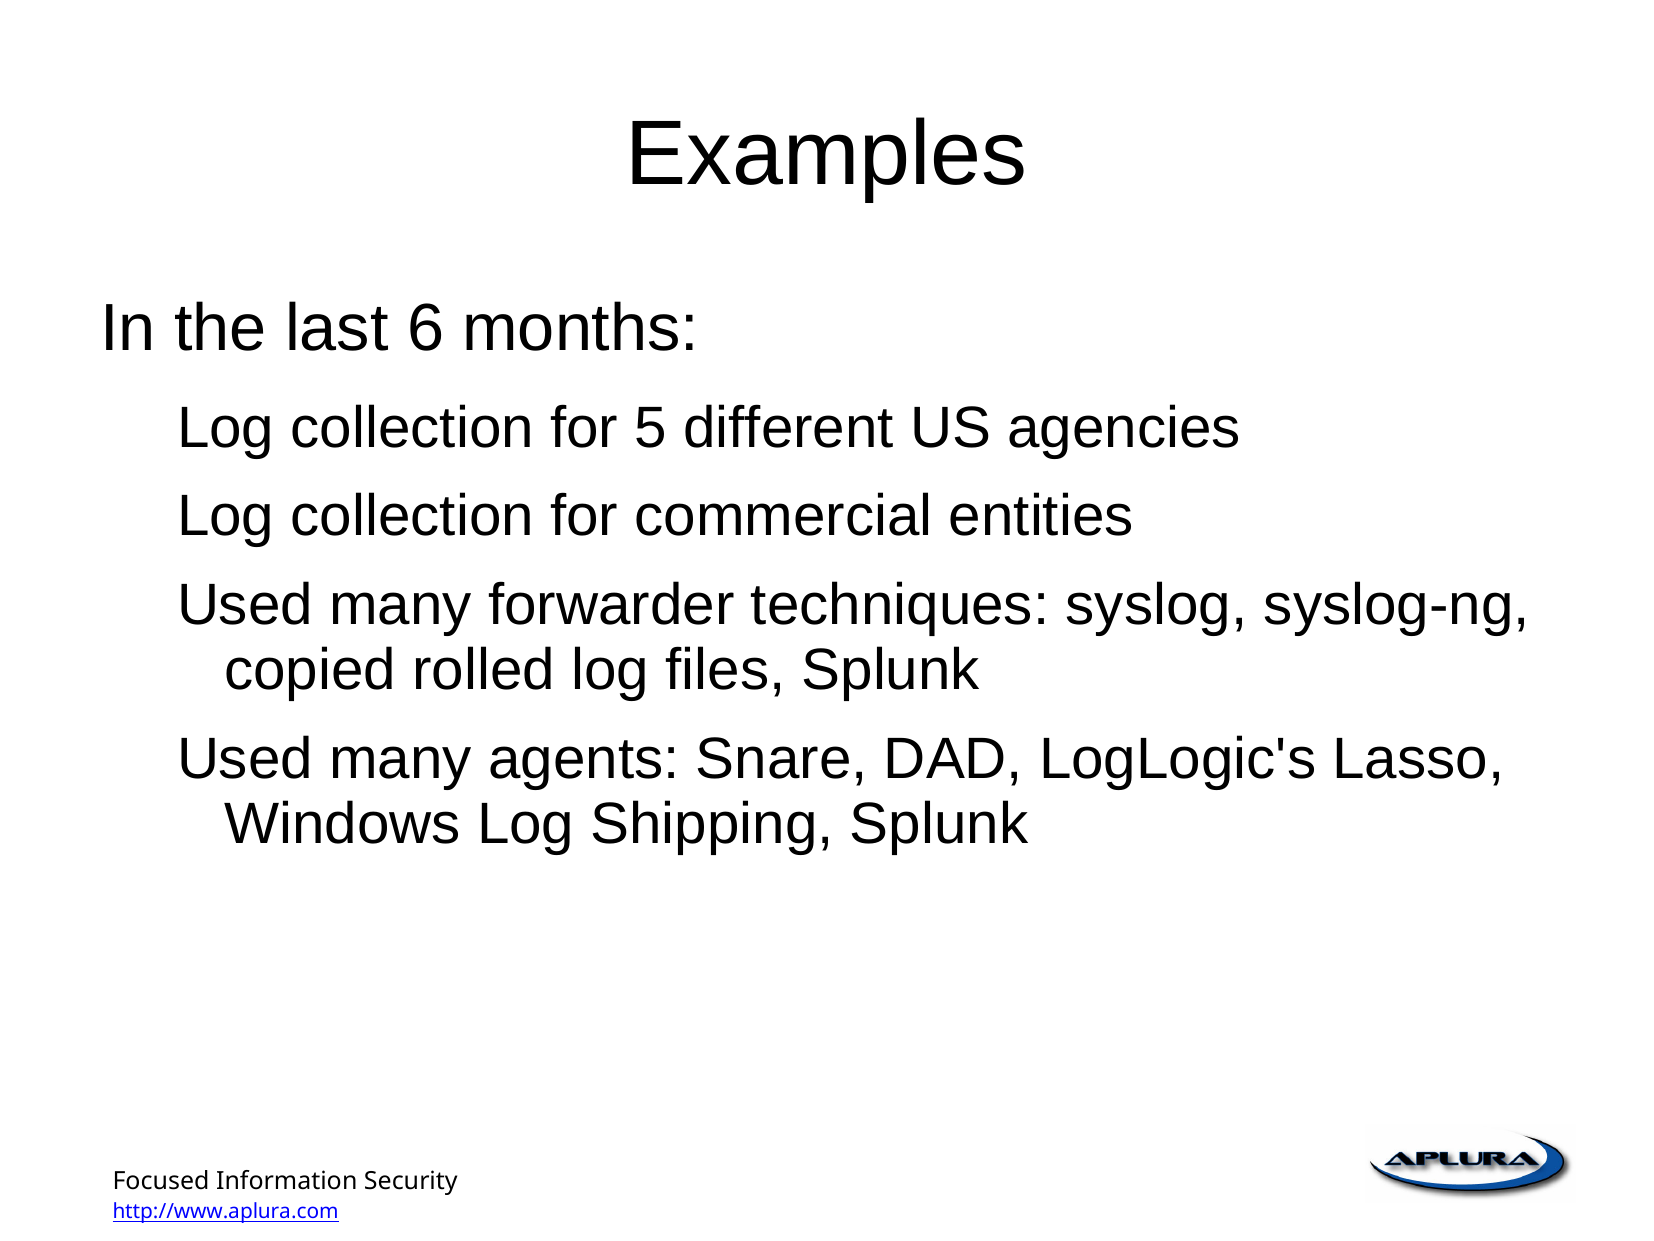

# Examples
In the last 6 months:
Log collection for 5 different US agencies
Log collection for commercial entities
Used many forwarder techniques: syslog, syslog-ng, copied rolled log files, Splunk
Used many agents: Snare, DAD, LogLogic's Lasso, Windows Log Shipping, Splunk